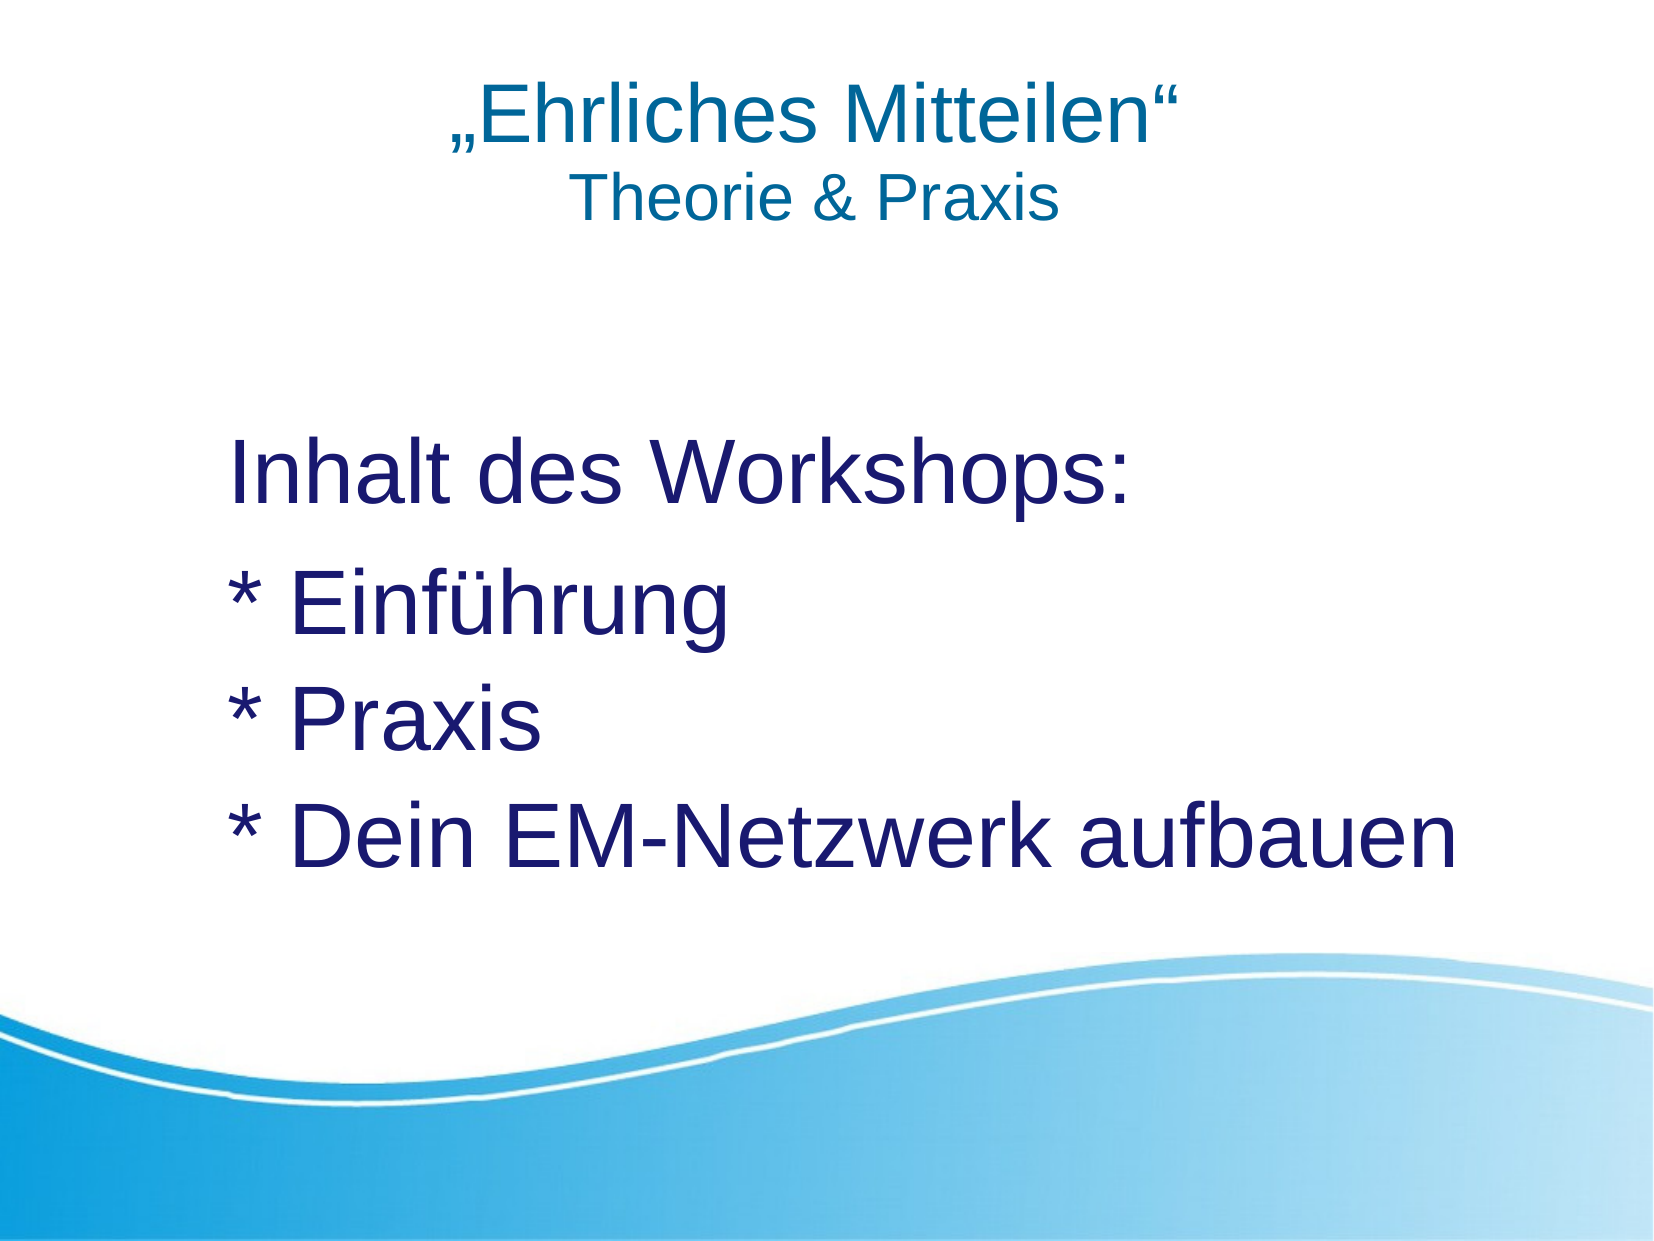

# „Ehrliches Mitteilen“ Theorie & Praxis
Inhalt des Workshops:
* Einführung
* Praxis
* Dein EM-Netzwerk aufbauen